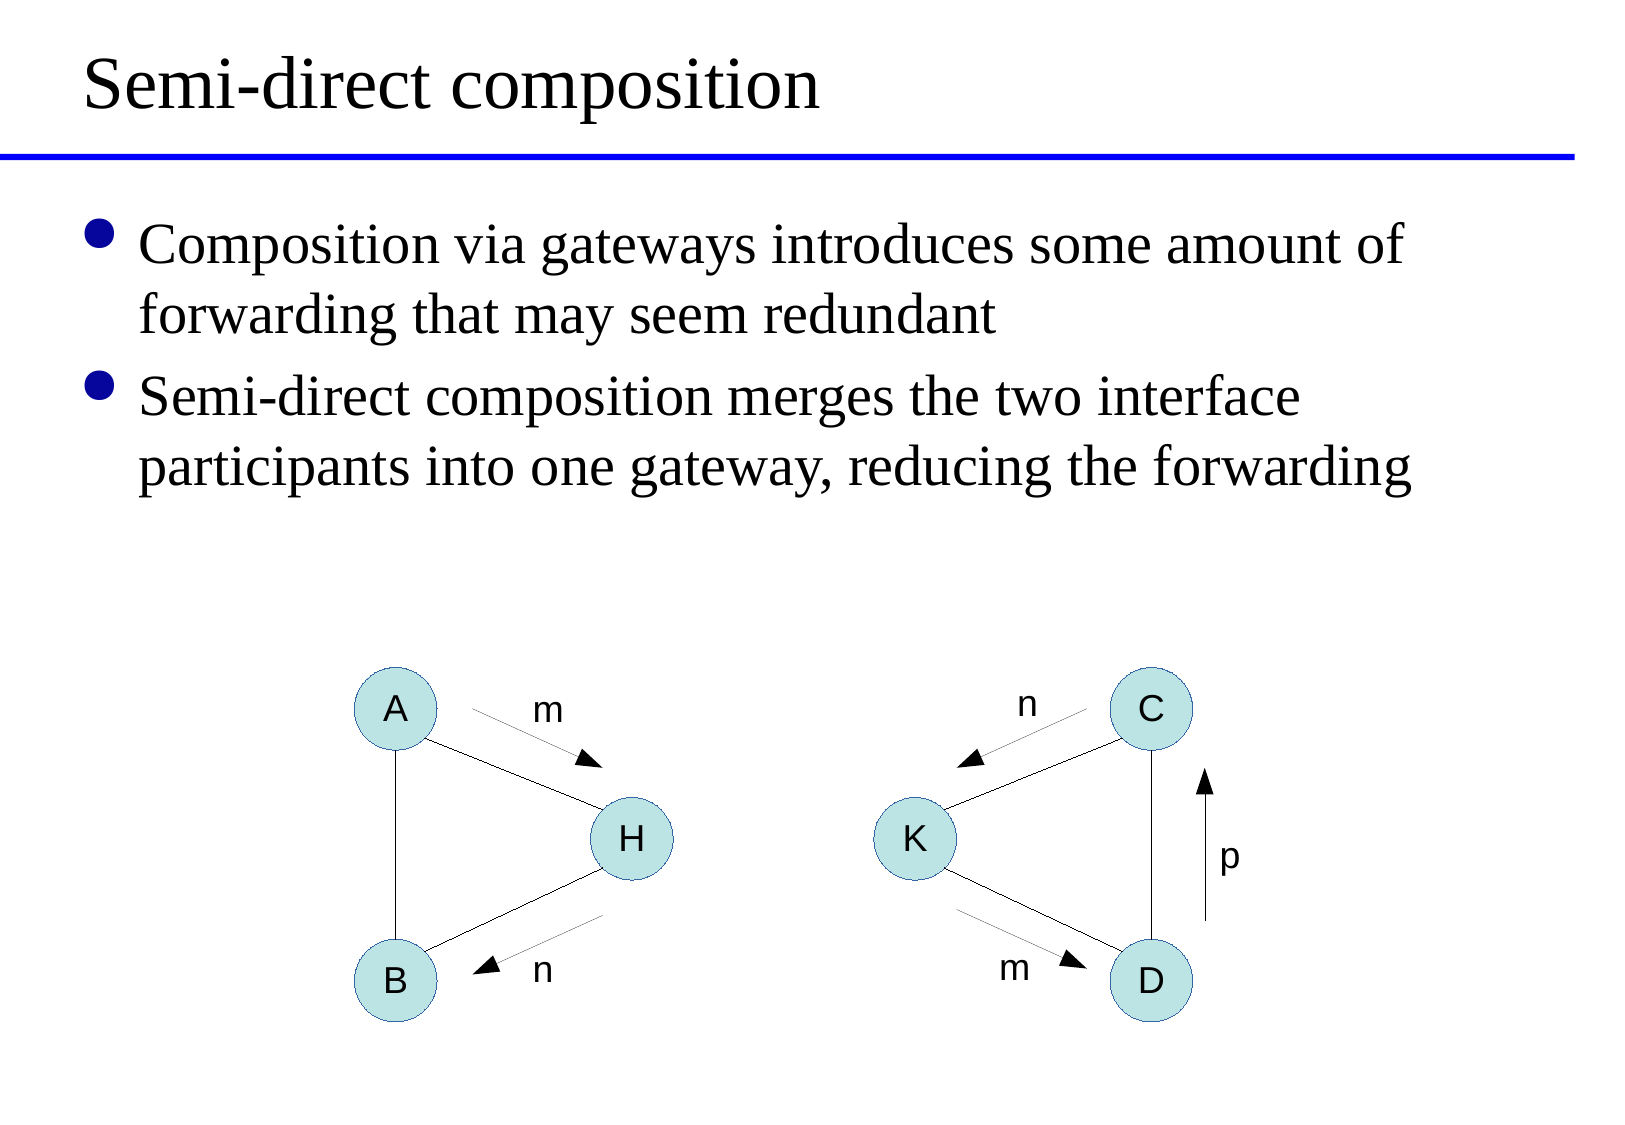

# Semi-direct composition
Composition via gateways introduces some amount of forwarding that may seem redundant
Semi-direct composition merges the two interface participants into one gateway, reducing the forwarding
A
A
H
B
A
C
K
D
n
m
p
m
n